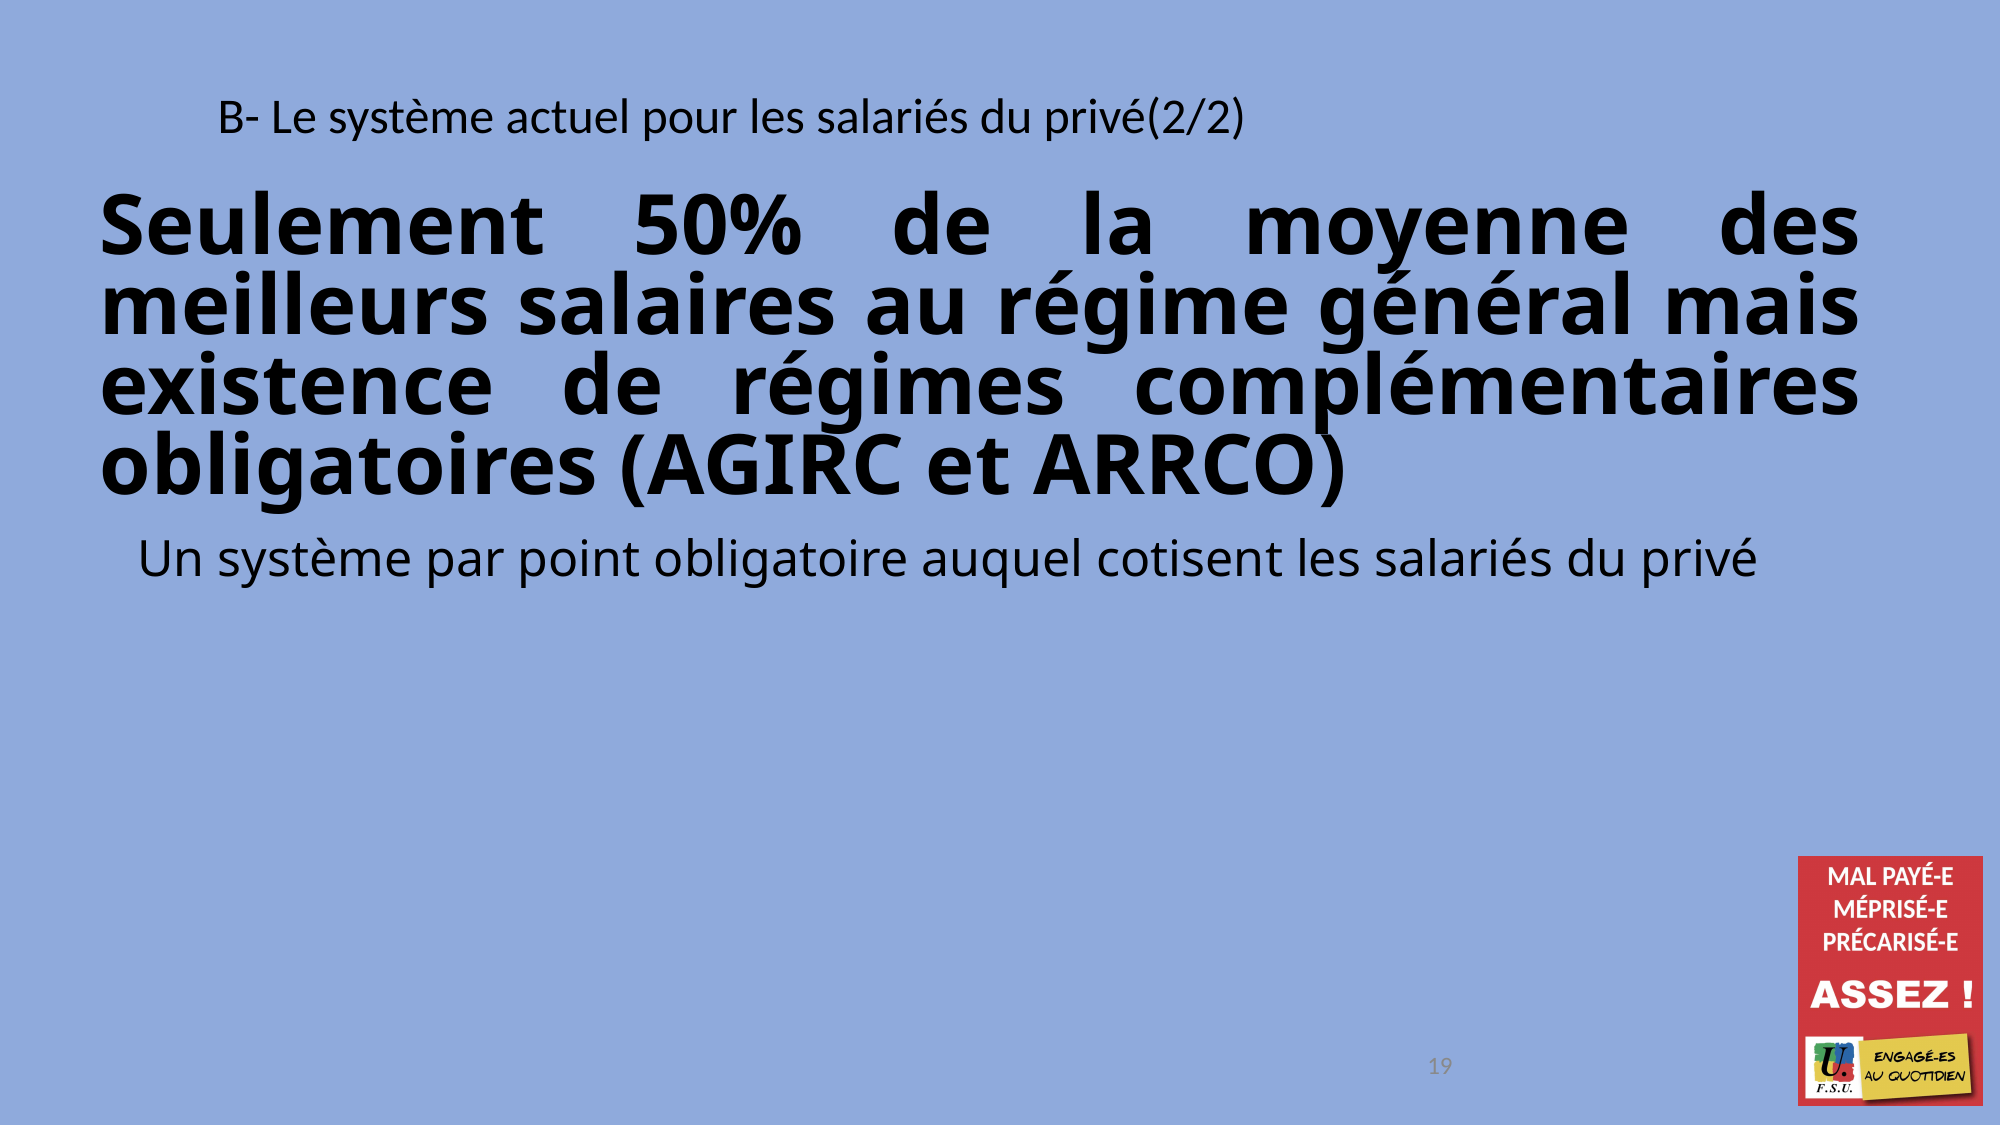

B- Le système actuel pour les salariés du privé(2/2)
Seulement 50% de la moyenne des meilleurs salaires au régime général mais existence de régimes complémentaires obligatoires (AGIRC et ARRCO)
Un système par point obligatoire auquel cotisent les salariés du privé